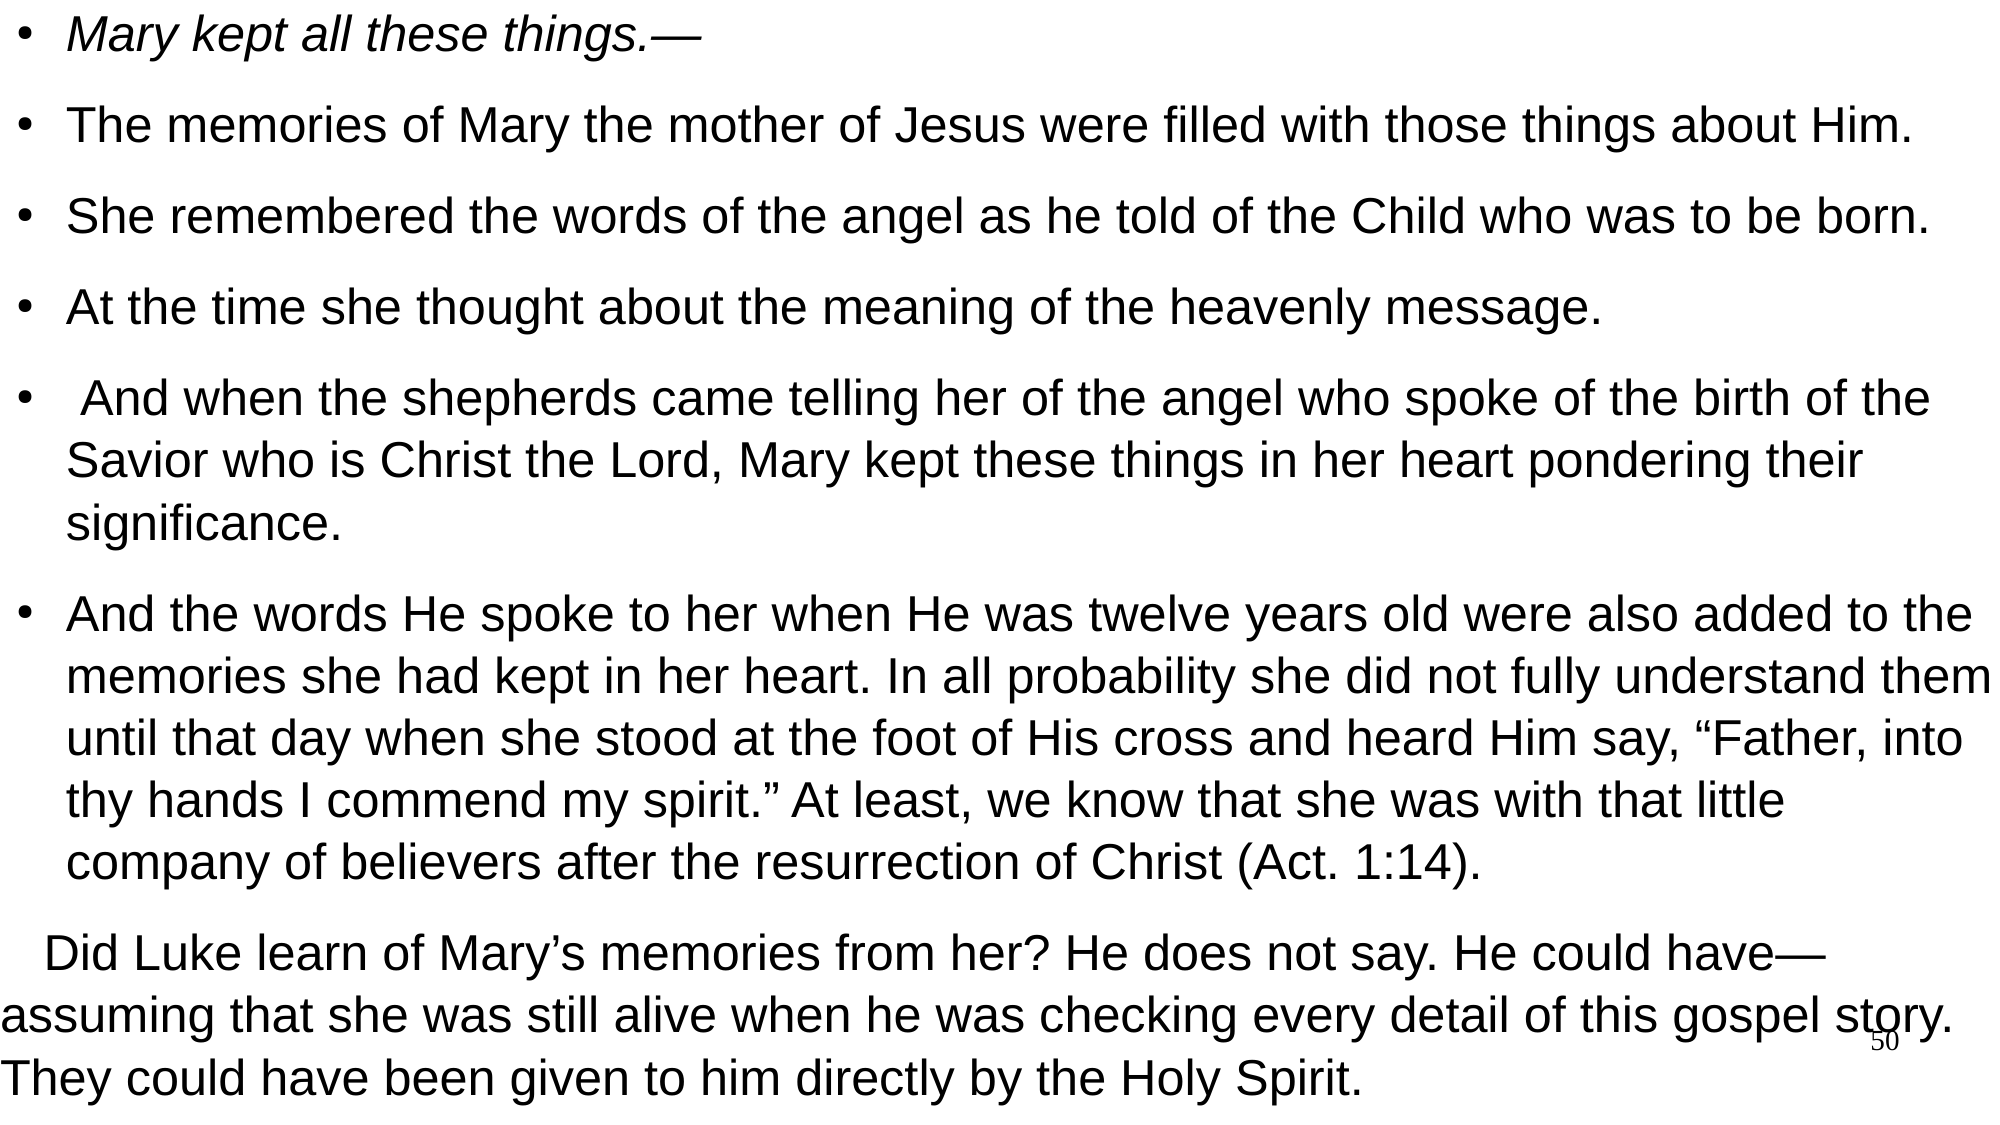

# Mary kept all these things.—
The memories of Mary the mother of Jesus were filled with those things about Him.
She remembered the words of the angel as he told of the Child who was to be born.
At the time she thought about the meaning of the heavenly message.
 And when the shepherds came telling her of the angel who spoke of the birth of the Savior who is Christ the Lord, Mary kept these things in her heart pondering their significance.
And the words He spoke to her when He was twelve years old were also added to the memories she had kept in her heart. In all probability she did not fully understand them until that day when she stood at the foot of His cross and heard Him say, “Father, into thy hands I commend my spirit.” At least, we know that she was with that little company of believers after the resurrection of Christ (Act. 1:14).
Did Luke learn of Mary’s memories from her? He does not say. He could have—assuming that she was still alive when he was checking every detail of this gospel story. They could have been given to him directly by the Holy Spirit.
50